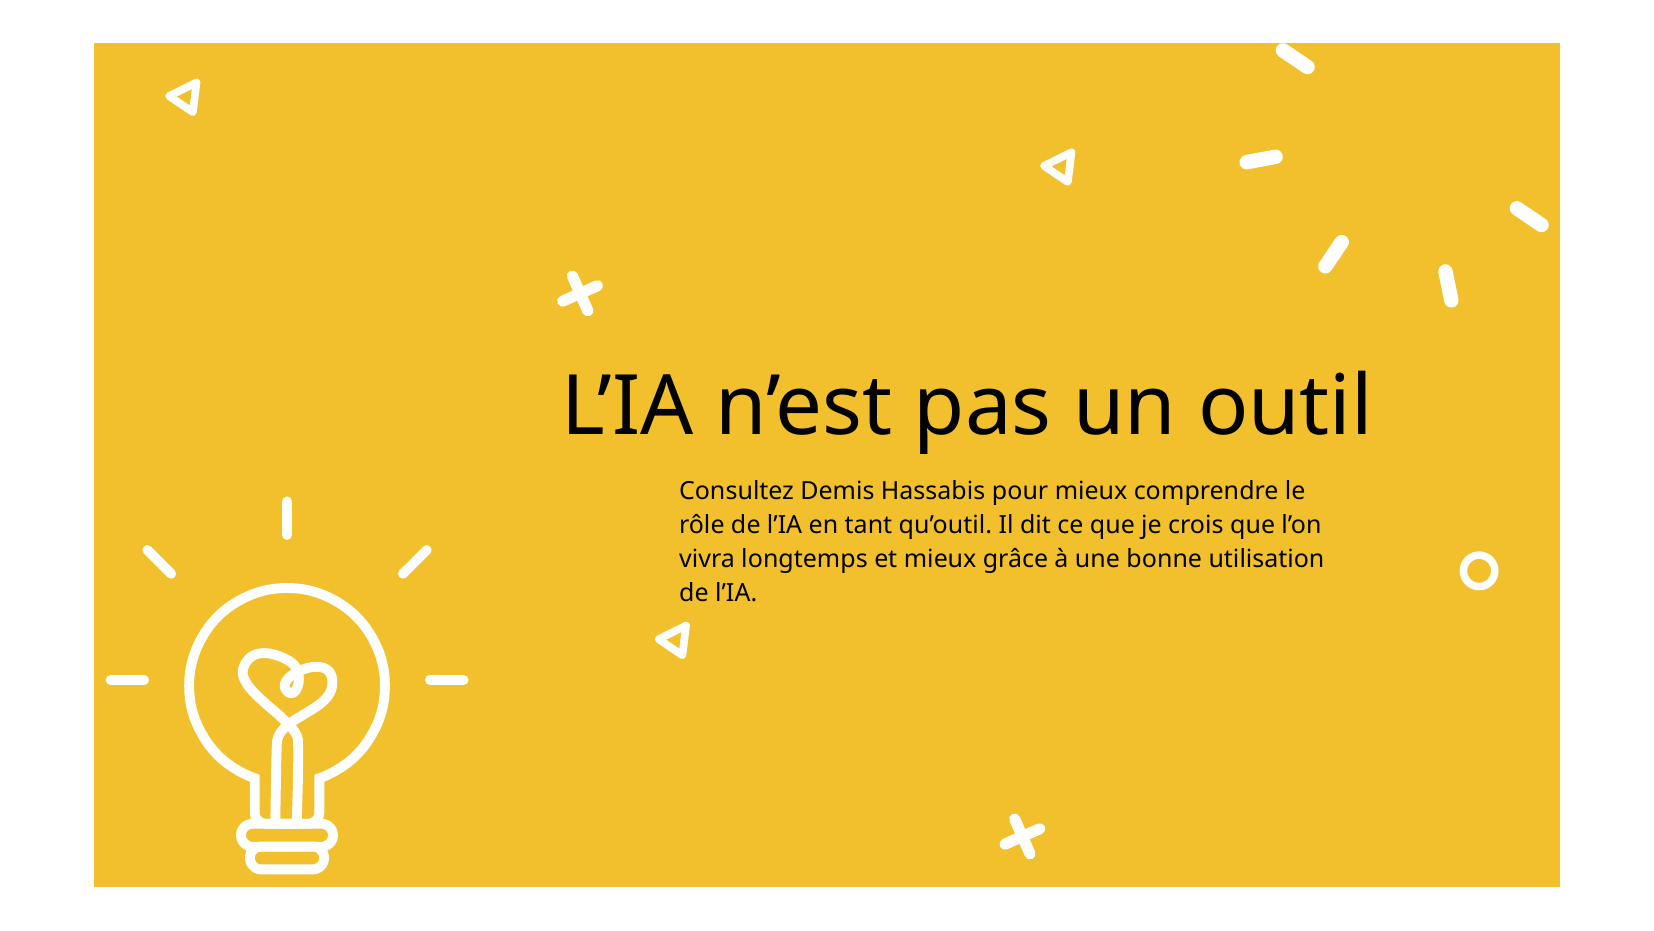

# L’IA n’est pas un outil
Consultez Demis Hassabis pour mieux comprendre le rôle de l’IA en tant qu’outil. Il dit ce que je crois que l’on vivra longtemps et mieux grâce à une bonne utilisation de l’IA.